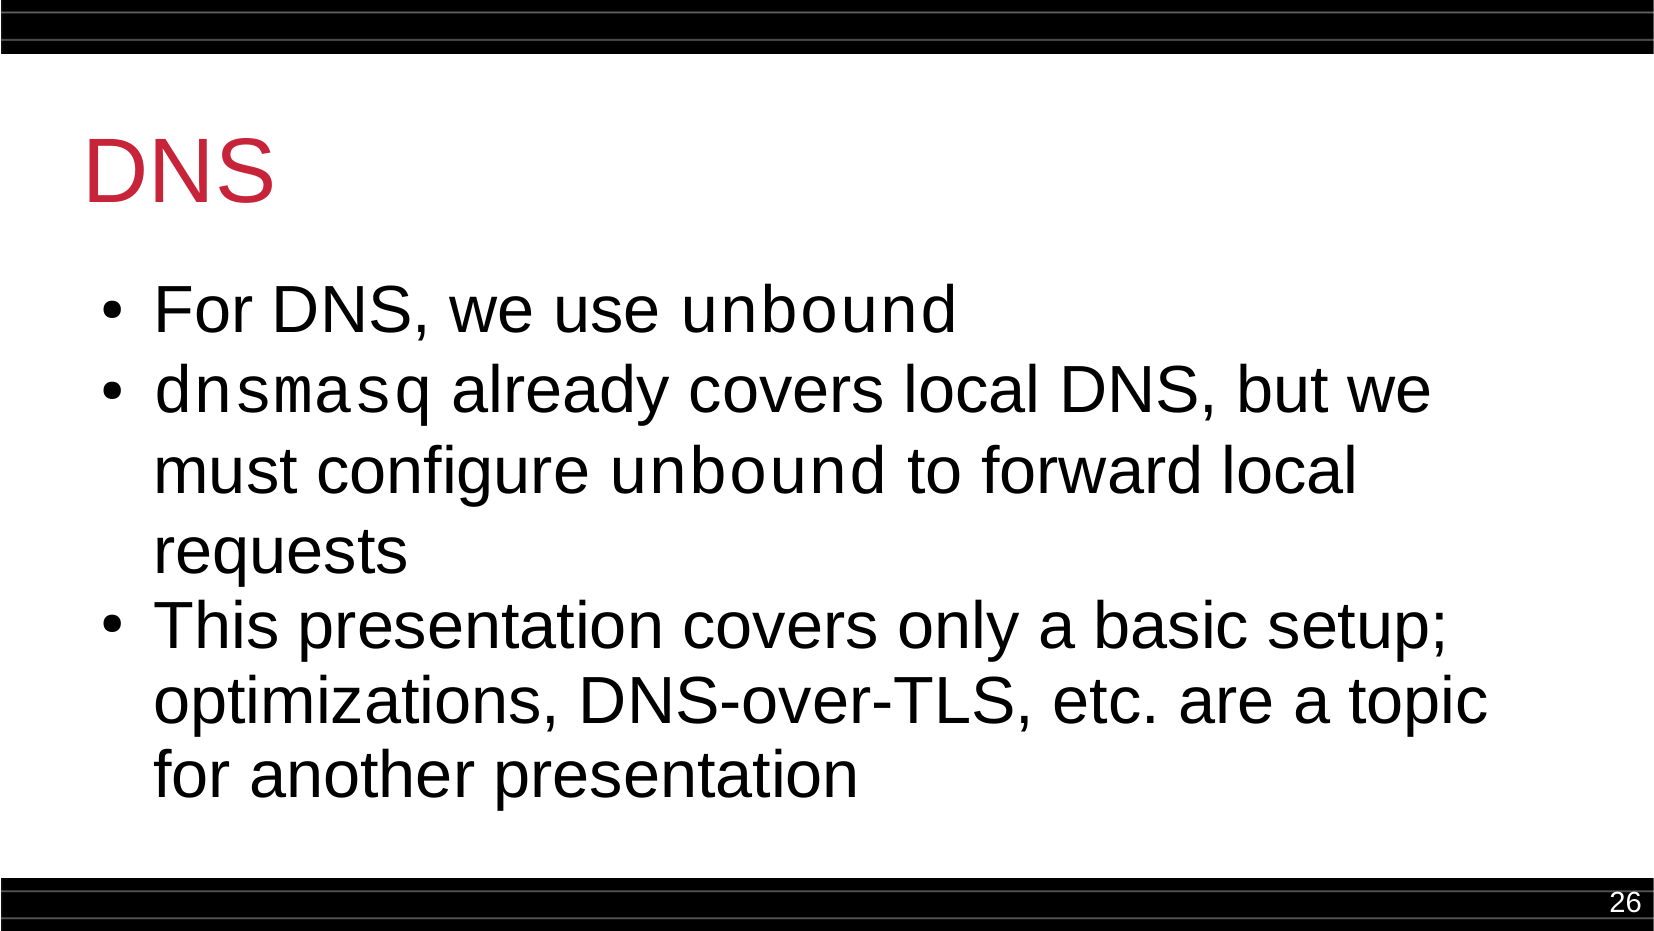

# DNS
For DNS, we use unbound
dnsmasq already covers local DNS, but we must configure unbound to forward local requests
This presentation covers only a basic setup; optimizations, DNS-over-TLS, etc. are a topic for another presentation